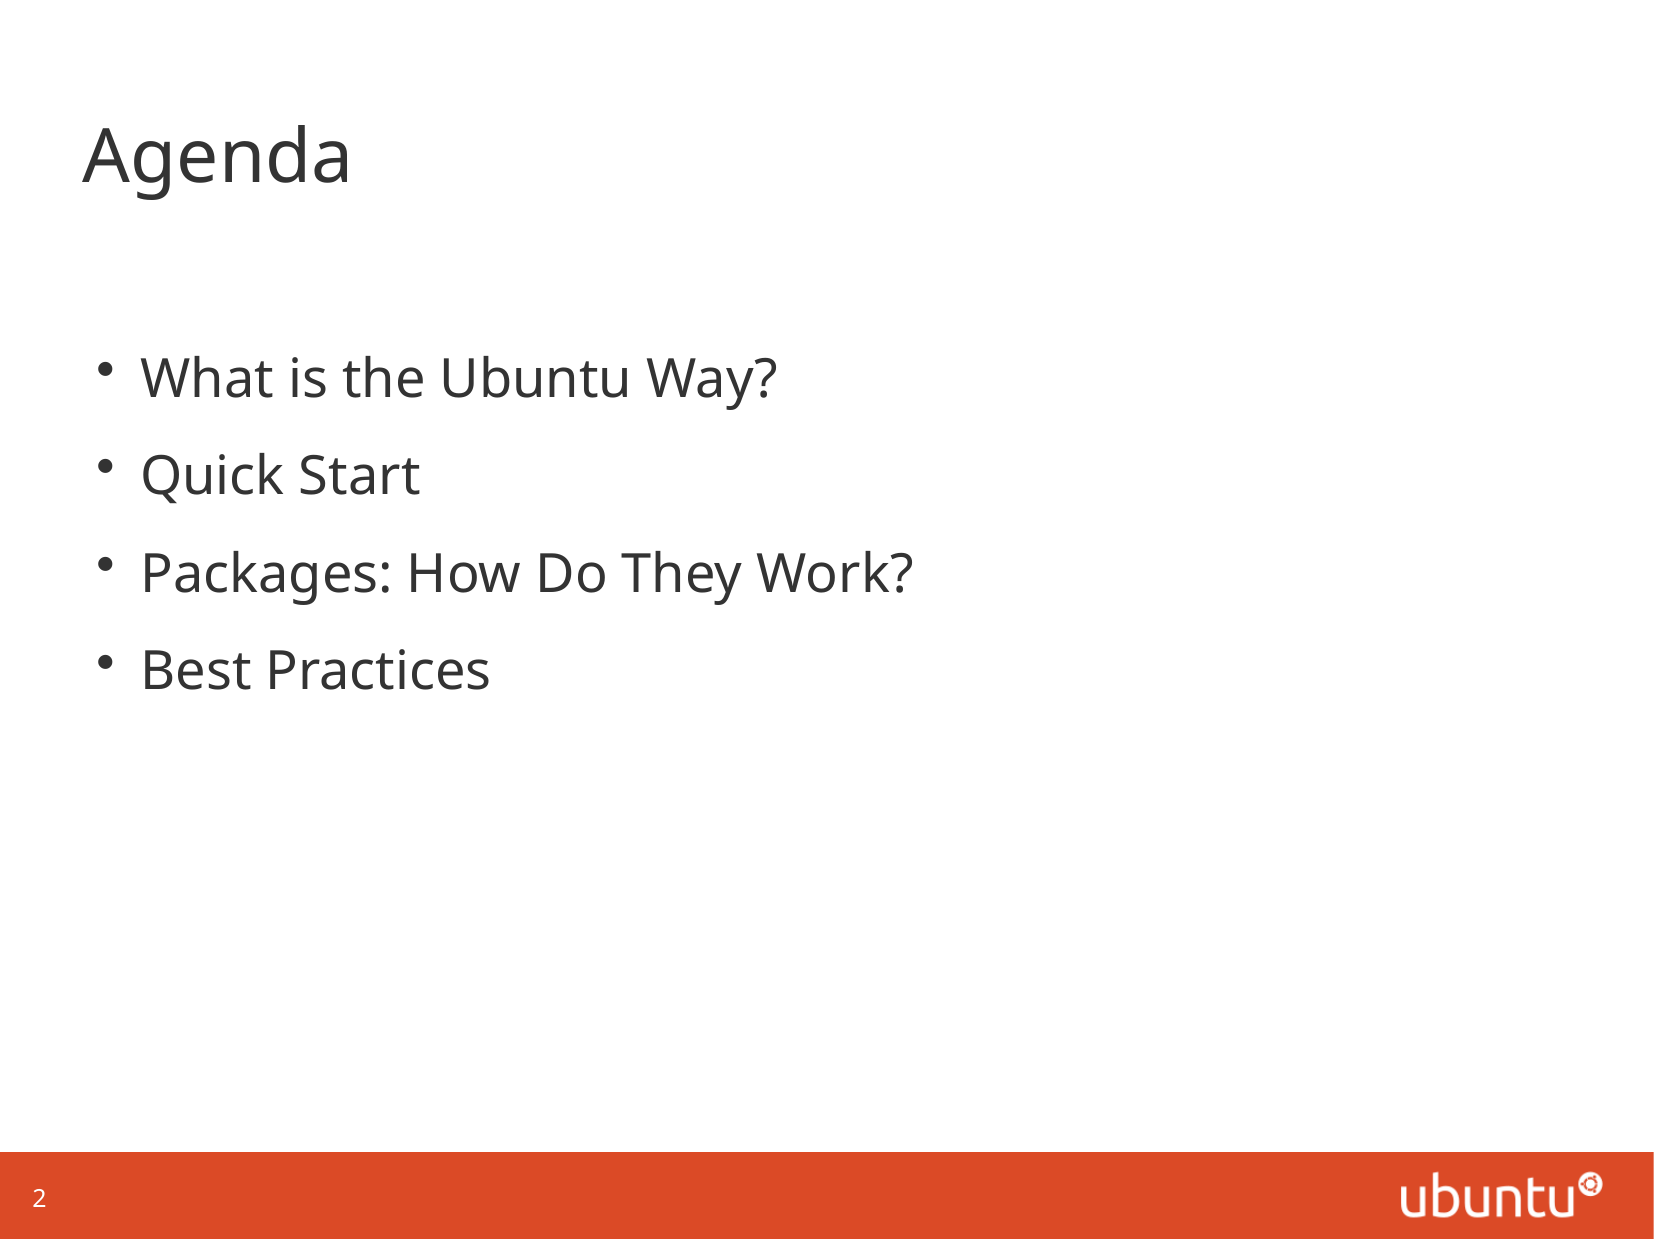

# Agenda
What is the Ubuntu Way?
Quick Start
Packages: How Do They Work?
Best Practices